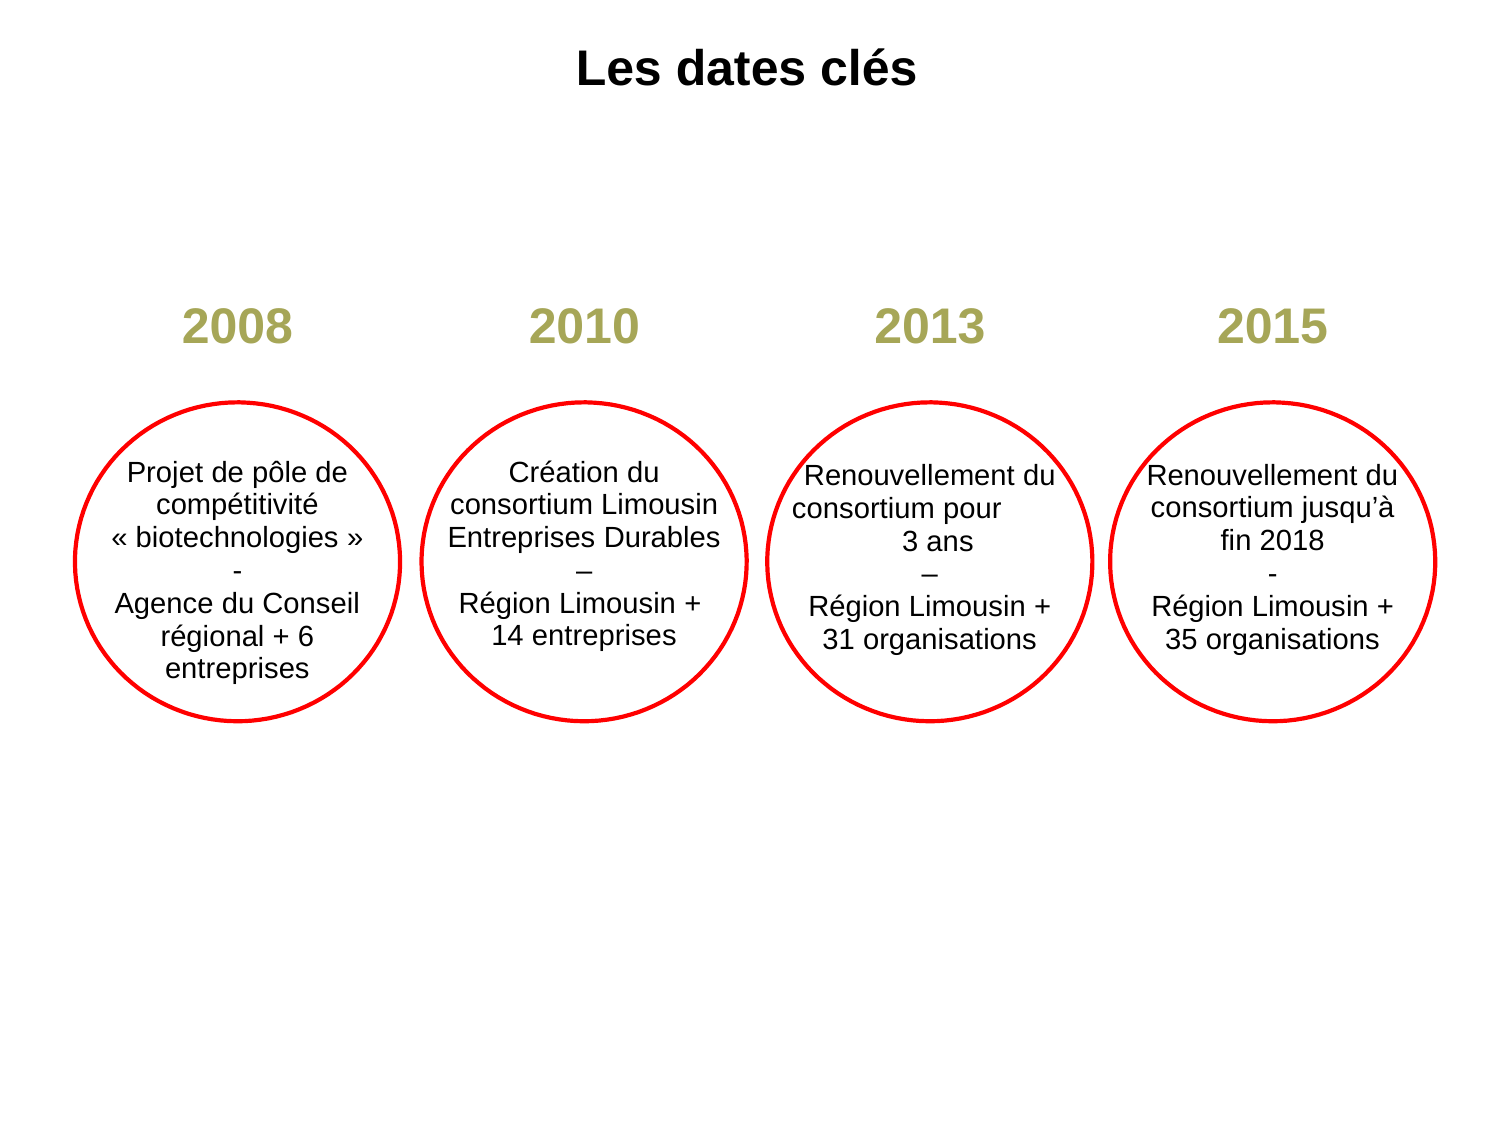

Les dates clés
2008
Projet de pôle de compétitivité « biotechnologies »
-
Agence du Conseil régional + 6 entreprises
2010
Création du consortium Limousin Entreprises Durables –
Région Limousin + 14 entreprises
2013
Renouvellement du consortium pour 3 ans
–
Région Limousin + 31 organisations
2015
Renouvellement du consortium jusqu’à fin 2018
-
Région Limousin + 35 organisations